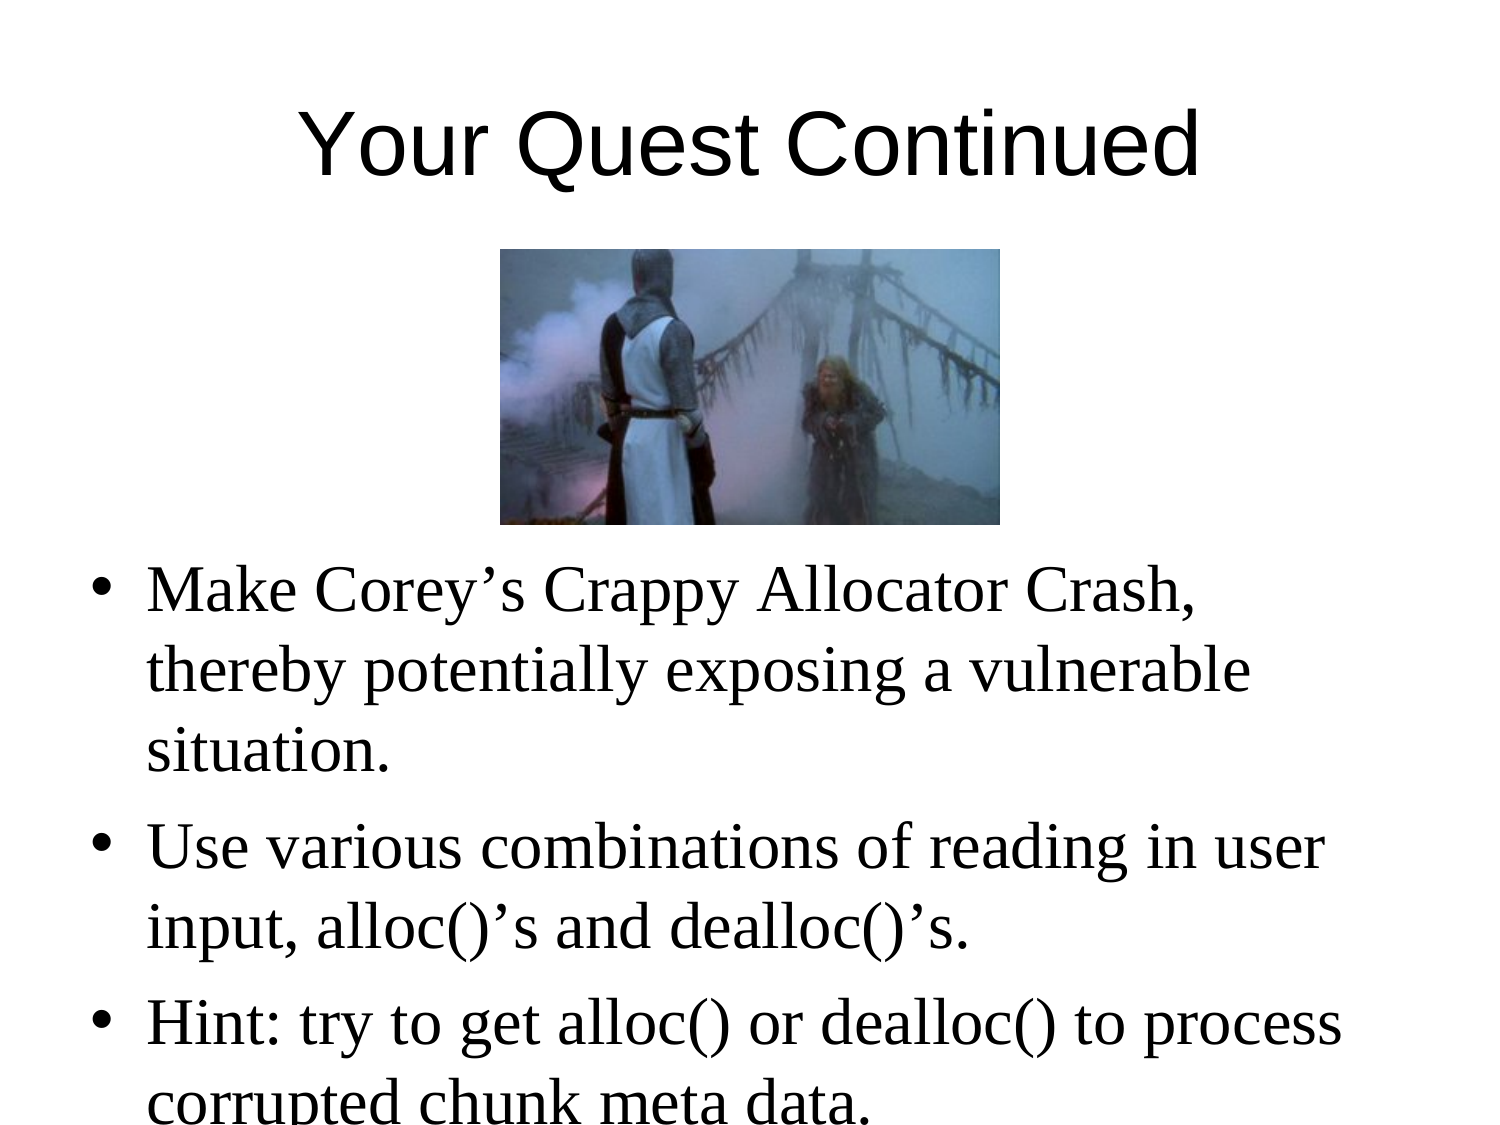

# Your Quest Continued
Make Corey’s Crappy Allocator Crash, thereby potentially exposing a vulnerable situation.
Use various combinations of reading in user input, alloc()’s and dealloc()’s.
Hint: try to get alloc() or dealloc() to process corrupted chunk meta data.